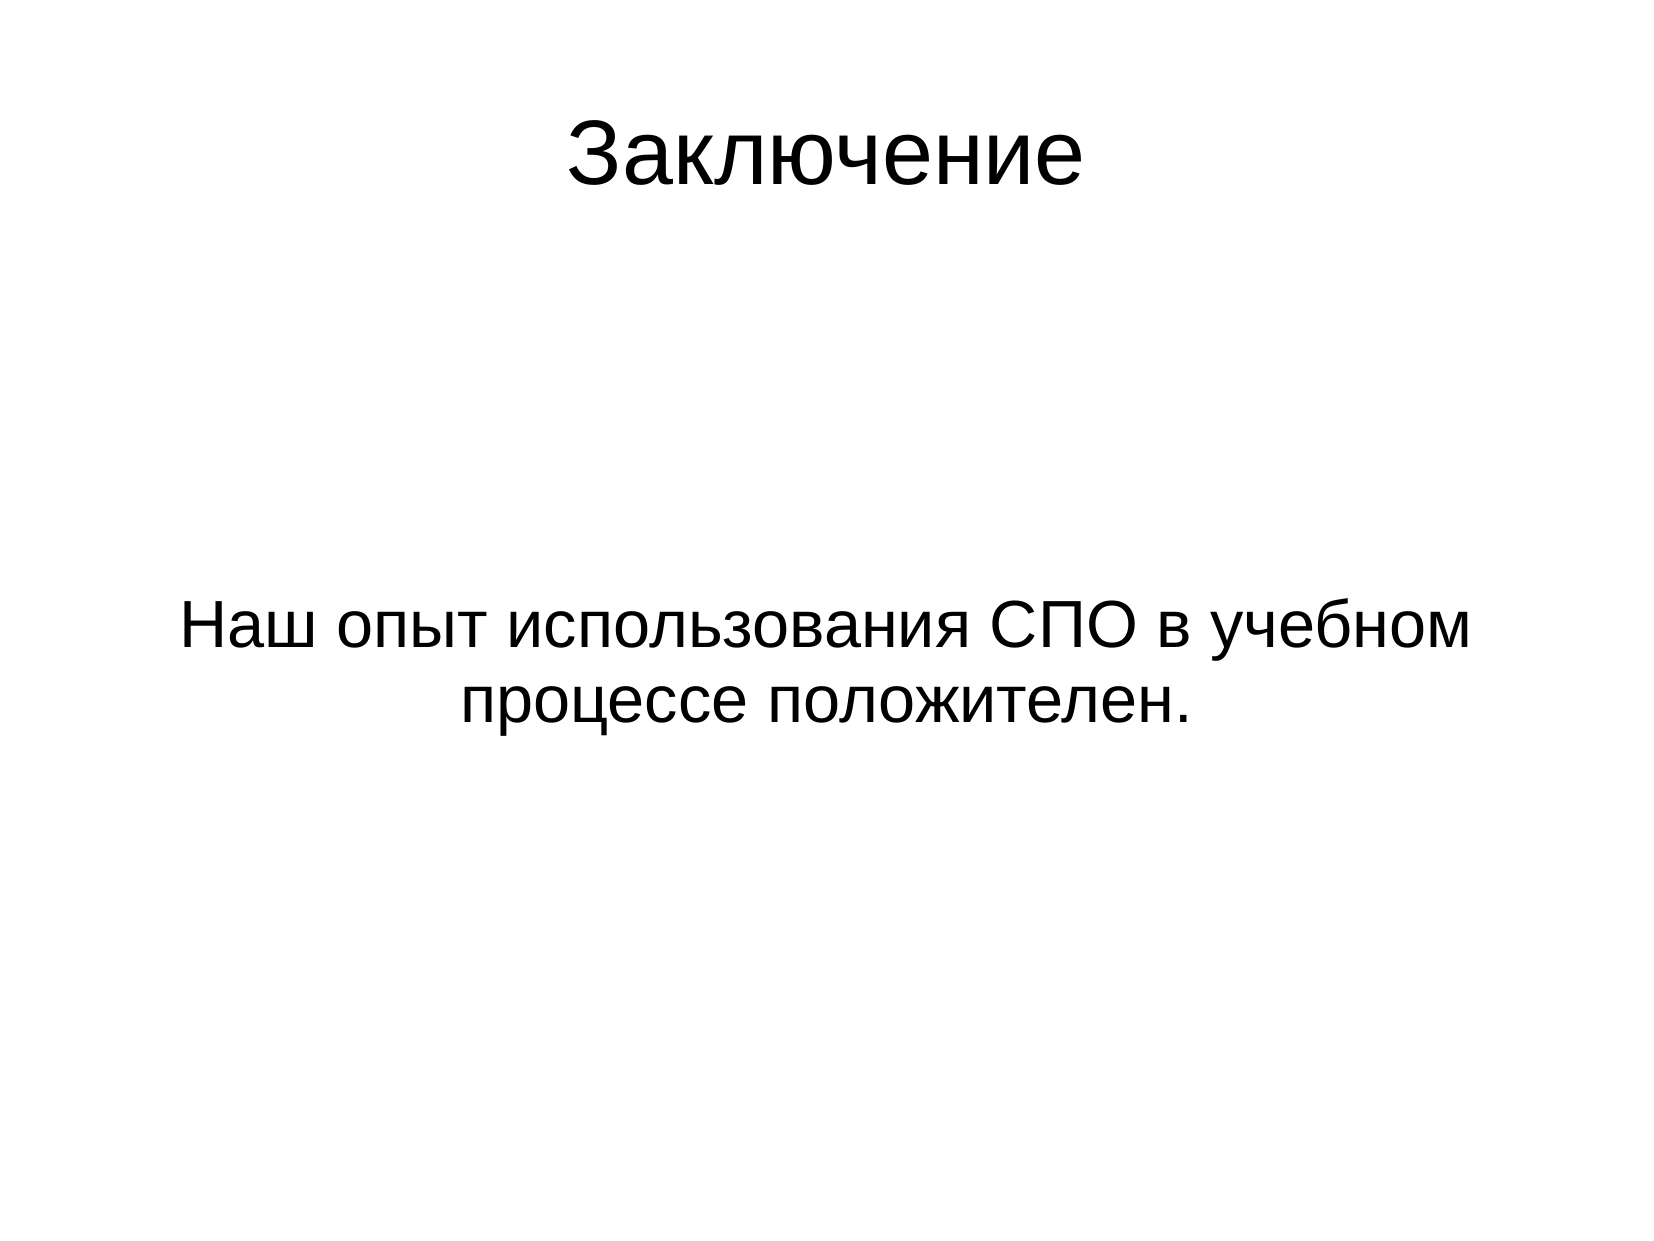

# Заключение
Наш опыт использования СПО в учебном процессе положителен.